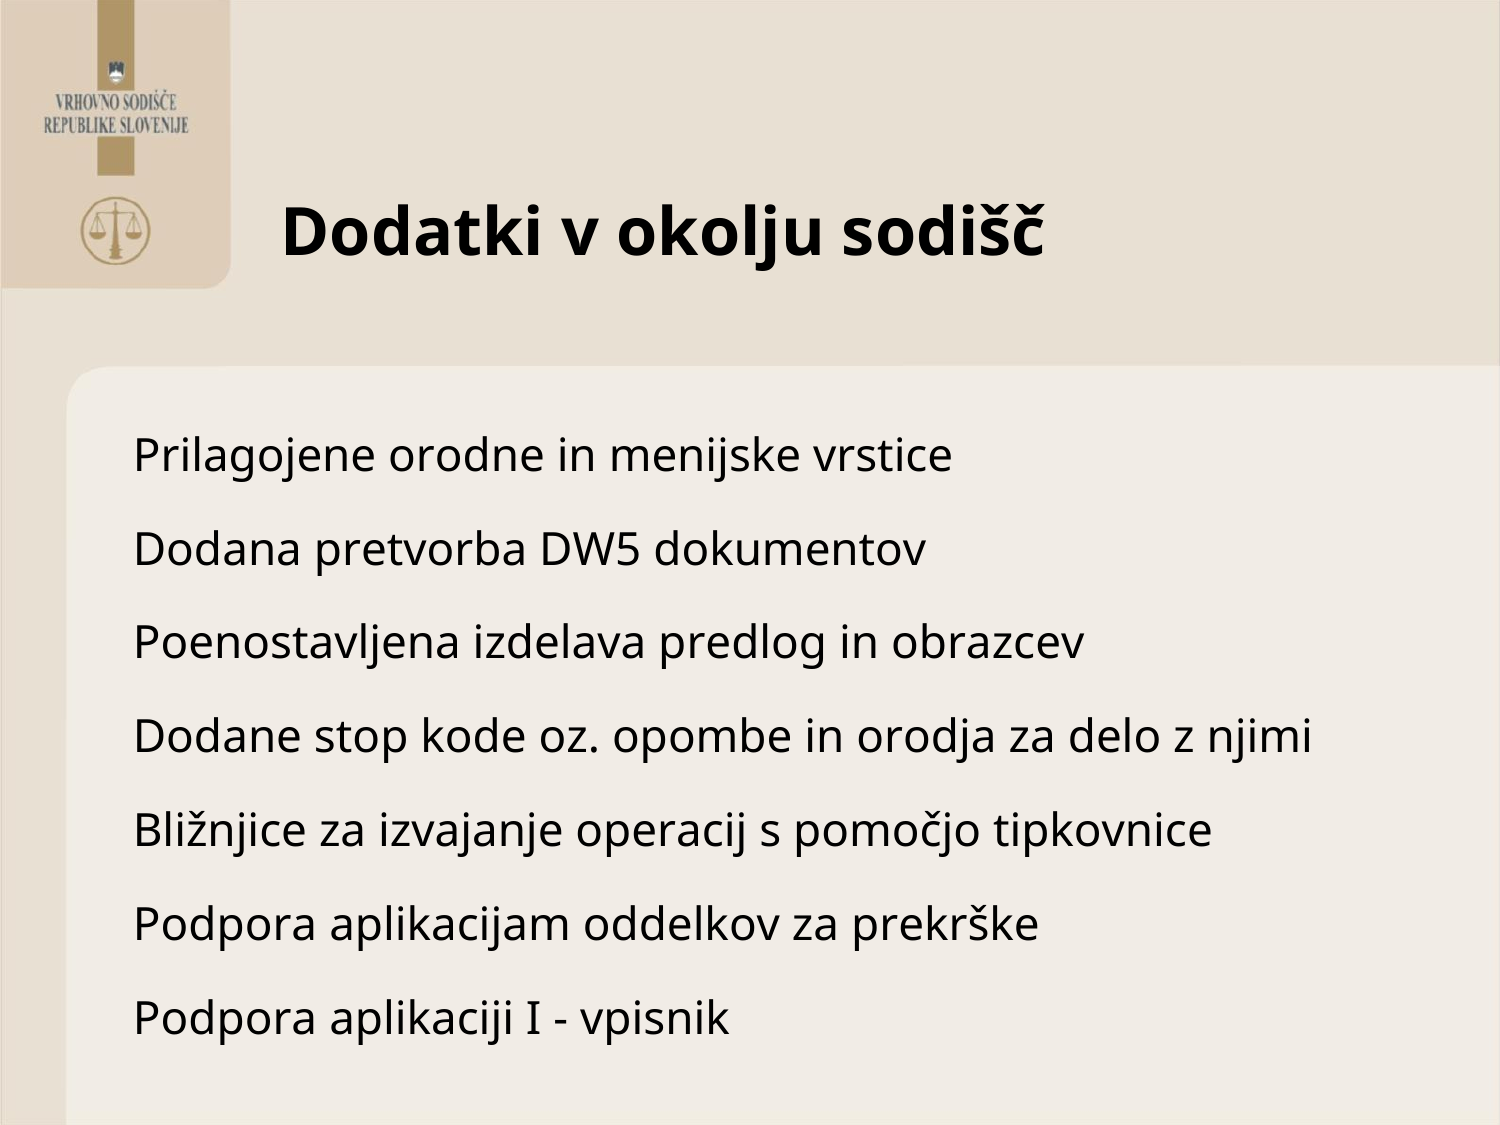

Dodatki v okolju sodišč
Prilagojene orodne in menijske vrstice
Dodana pretvorba DW5 dokumentov
Poenostavljena izdelava predlog in obrazcev
Dodane stop kode oz. opombe in orodja za delo z njimi
Bližnjice za izvajanje operacij s pomočjo tipkovnice
Podpora aplikacijam oddelkov za prekrške
Podpora aplikaciji I - vpisnik